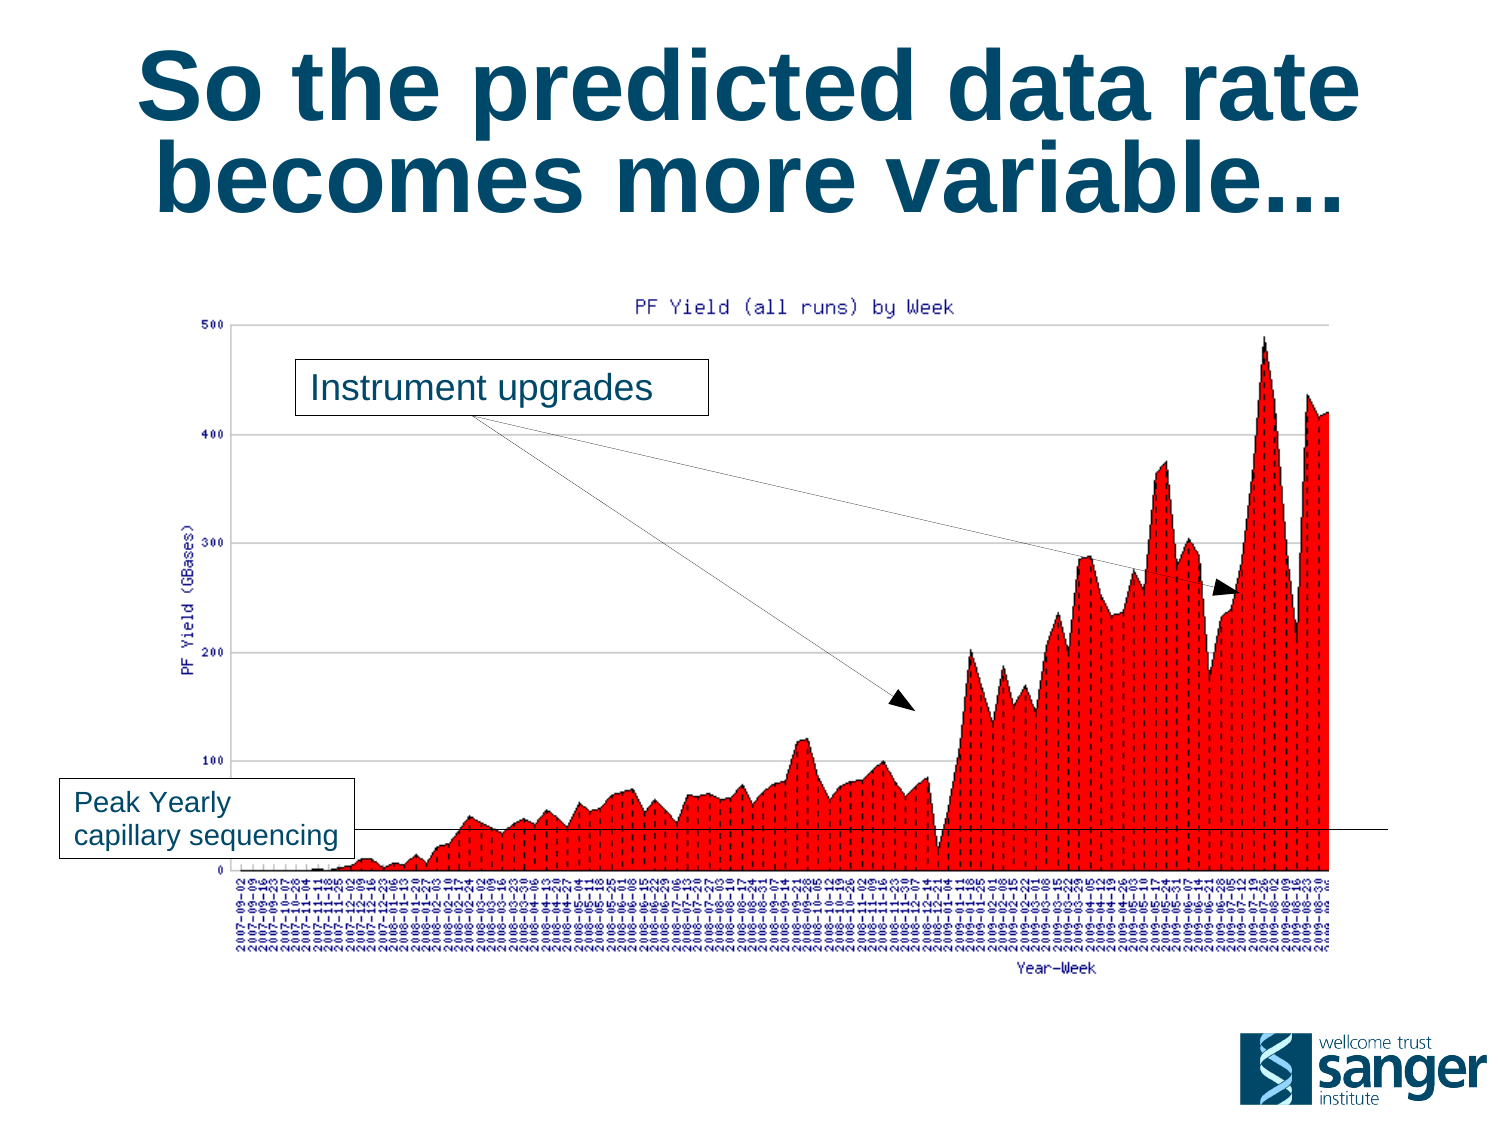

# So the predicted data rate becomes more variable...
Instrument upgrades
Peak Yearly capillary sequencing